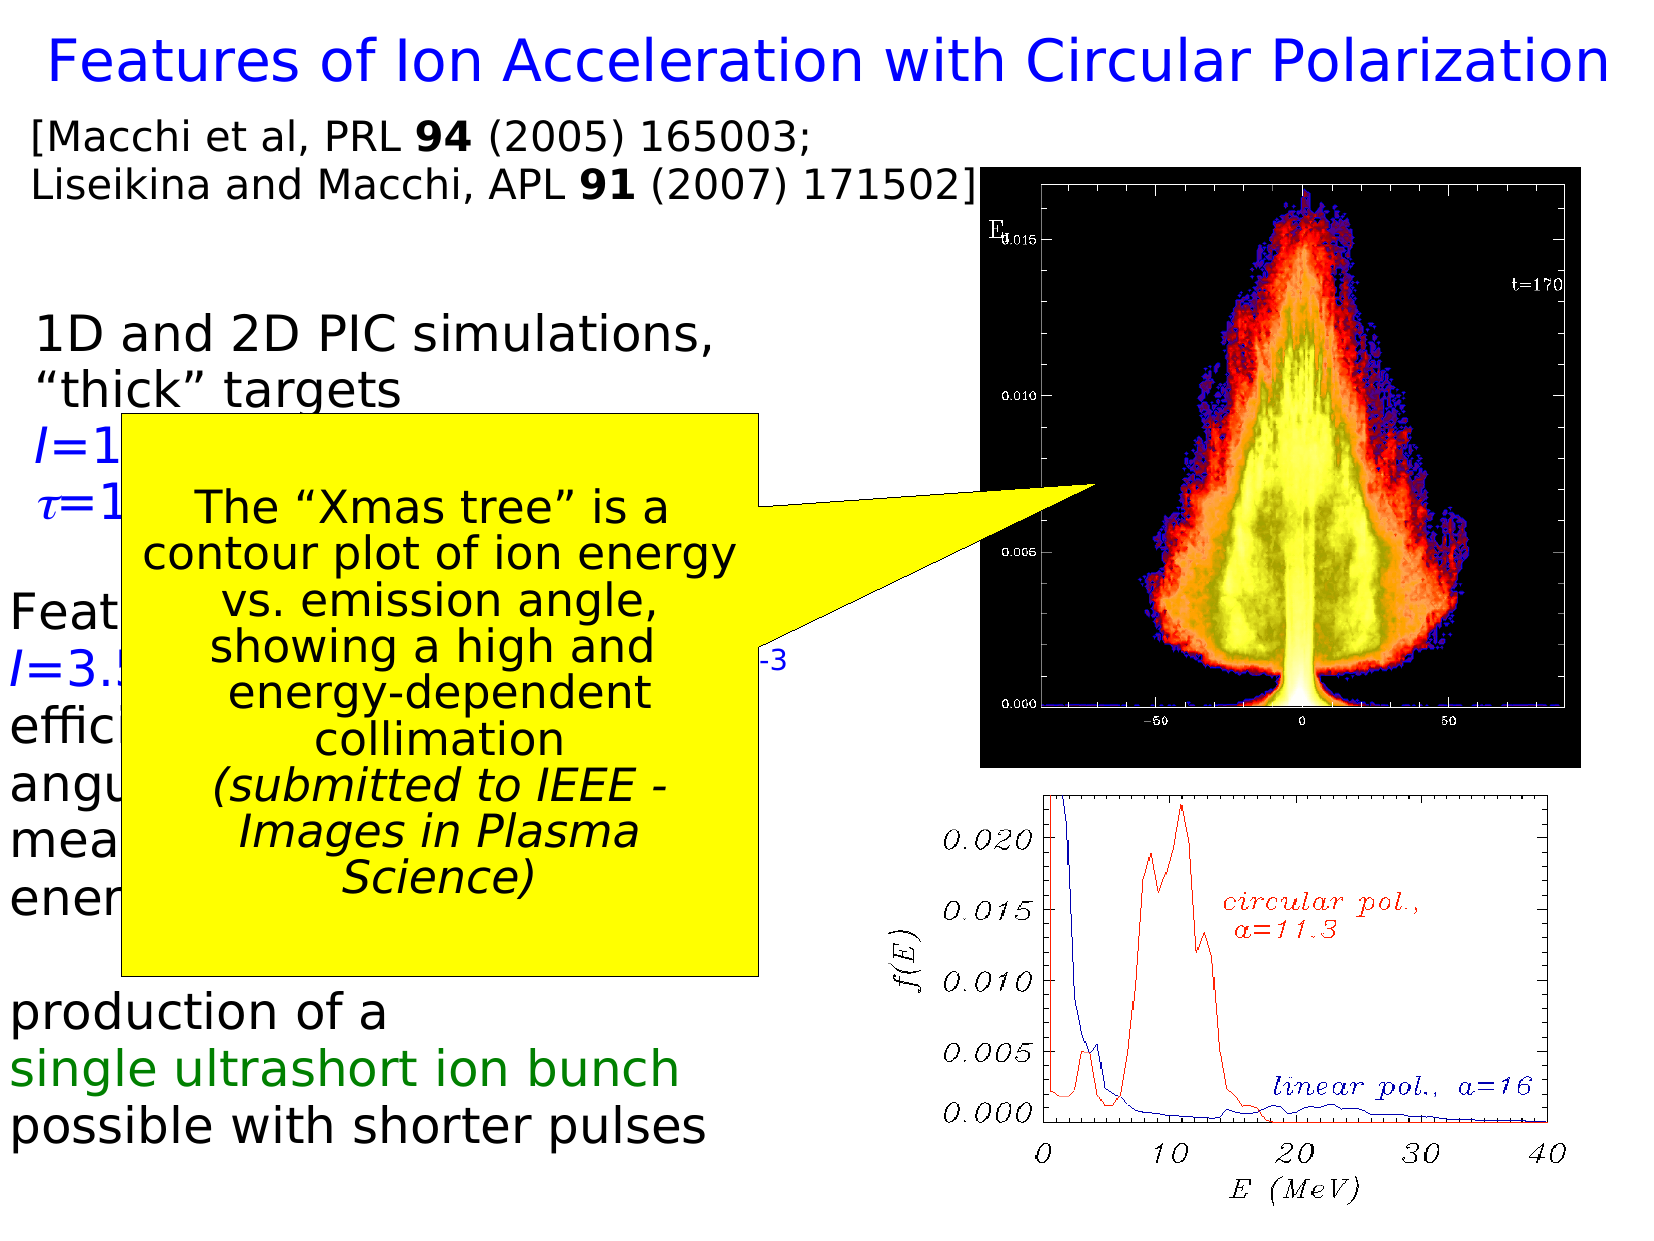

Features of Ion Acceleration with Circular Polarization
[Macchi et al, PRL 94 (2005) 165003;
Liseikina and Macchi, APL 91 (2007) 171502]
1D and 2D PIC simulations,
“thick” targets
I=1018-1021 W/cm2 ,
t=10-100 fs
The “Xmas tree” is a
contour plot of ion energy
vs. emission angle,
showing a high and
energy-dependent
collimation
(submitted to IEEE - Images in Plasma Science)
Features at
I=3.5×1020W/cm2 , ne=1022cm-3
efficiency=14%
angular spread< 5 deg.
mean energy=10 MeV
energy spread 20%
production of a
single ultrashort ion bunch
possible with shorter pulses